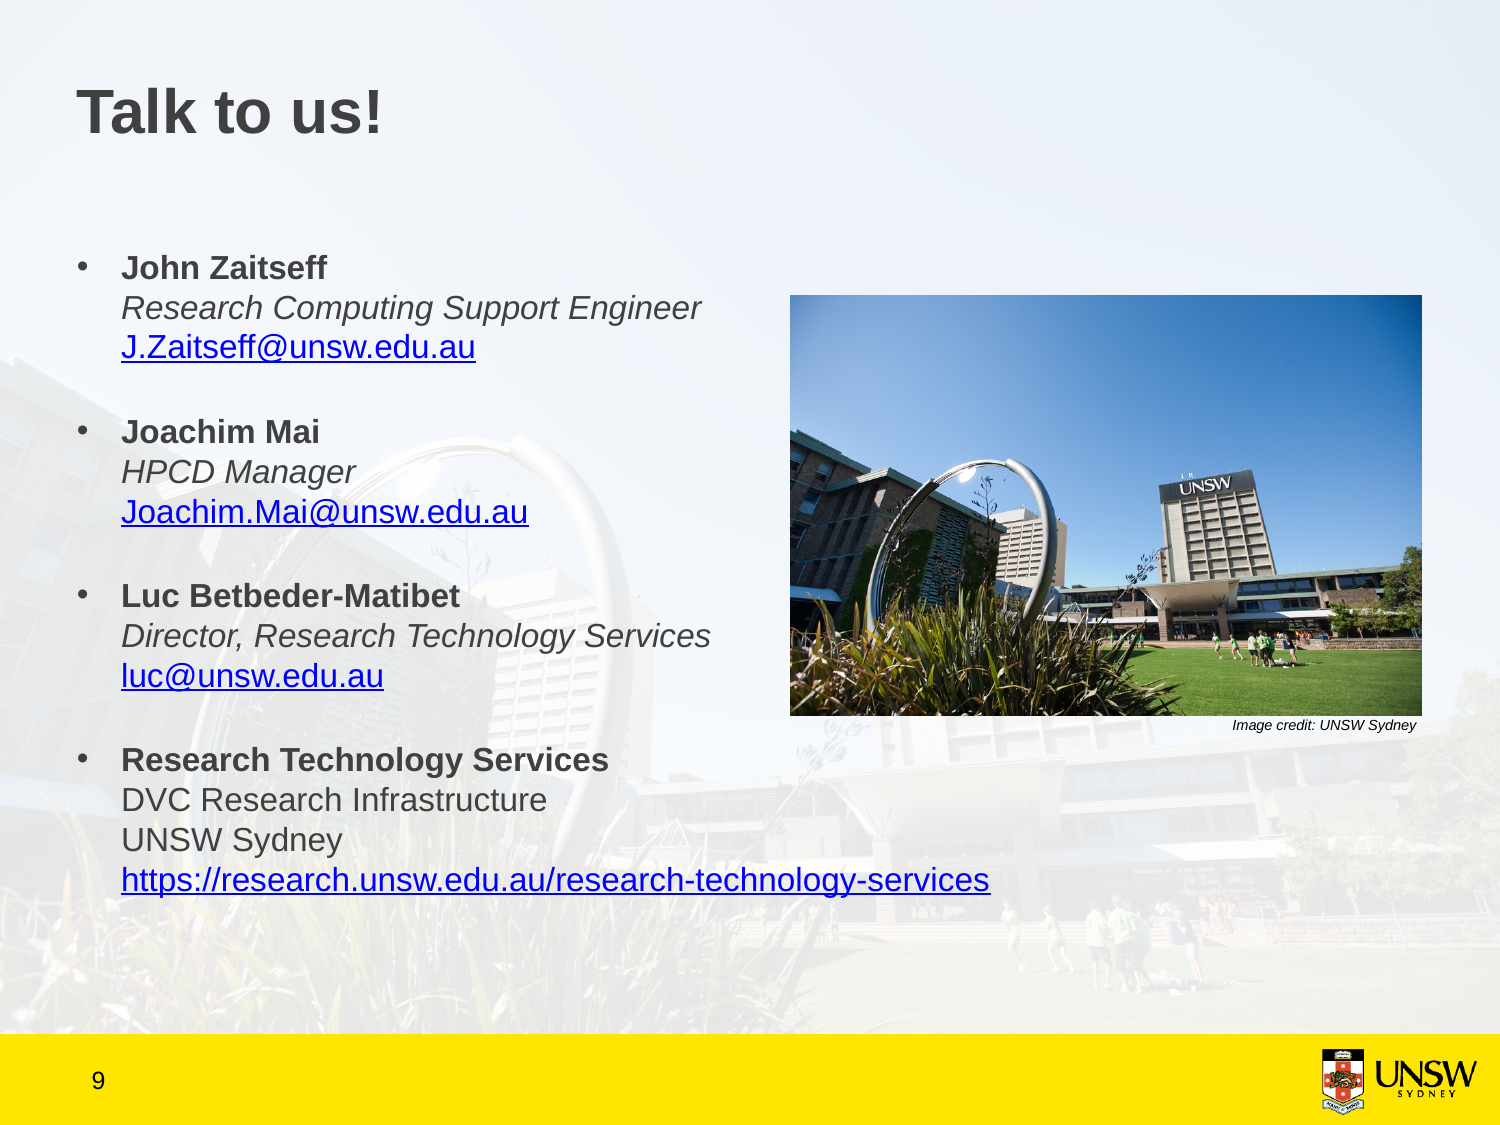

# Talk to us!
John Zaitseff
Research Computing Support Engineer
J.Zaitseff@unsw.edu.au
Joachim Mai
HPCD Manager
Joachim.Mai@unsw.edu.au
Luc Betbeder-Matibet
Director, Research Technology Services
luc@unsw.edu.au
Research Technology Services
DVC Research Infrastructure
UNSW Sydney
https://research.unsw.edu.au/research-technology-services
Image credit: UNSW Sydney